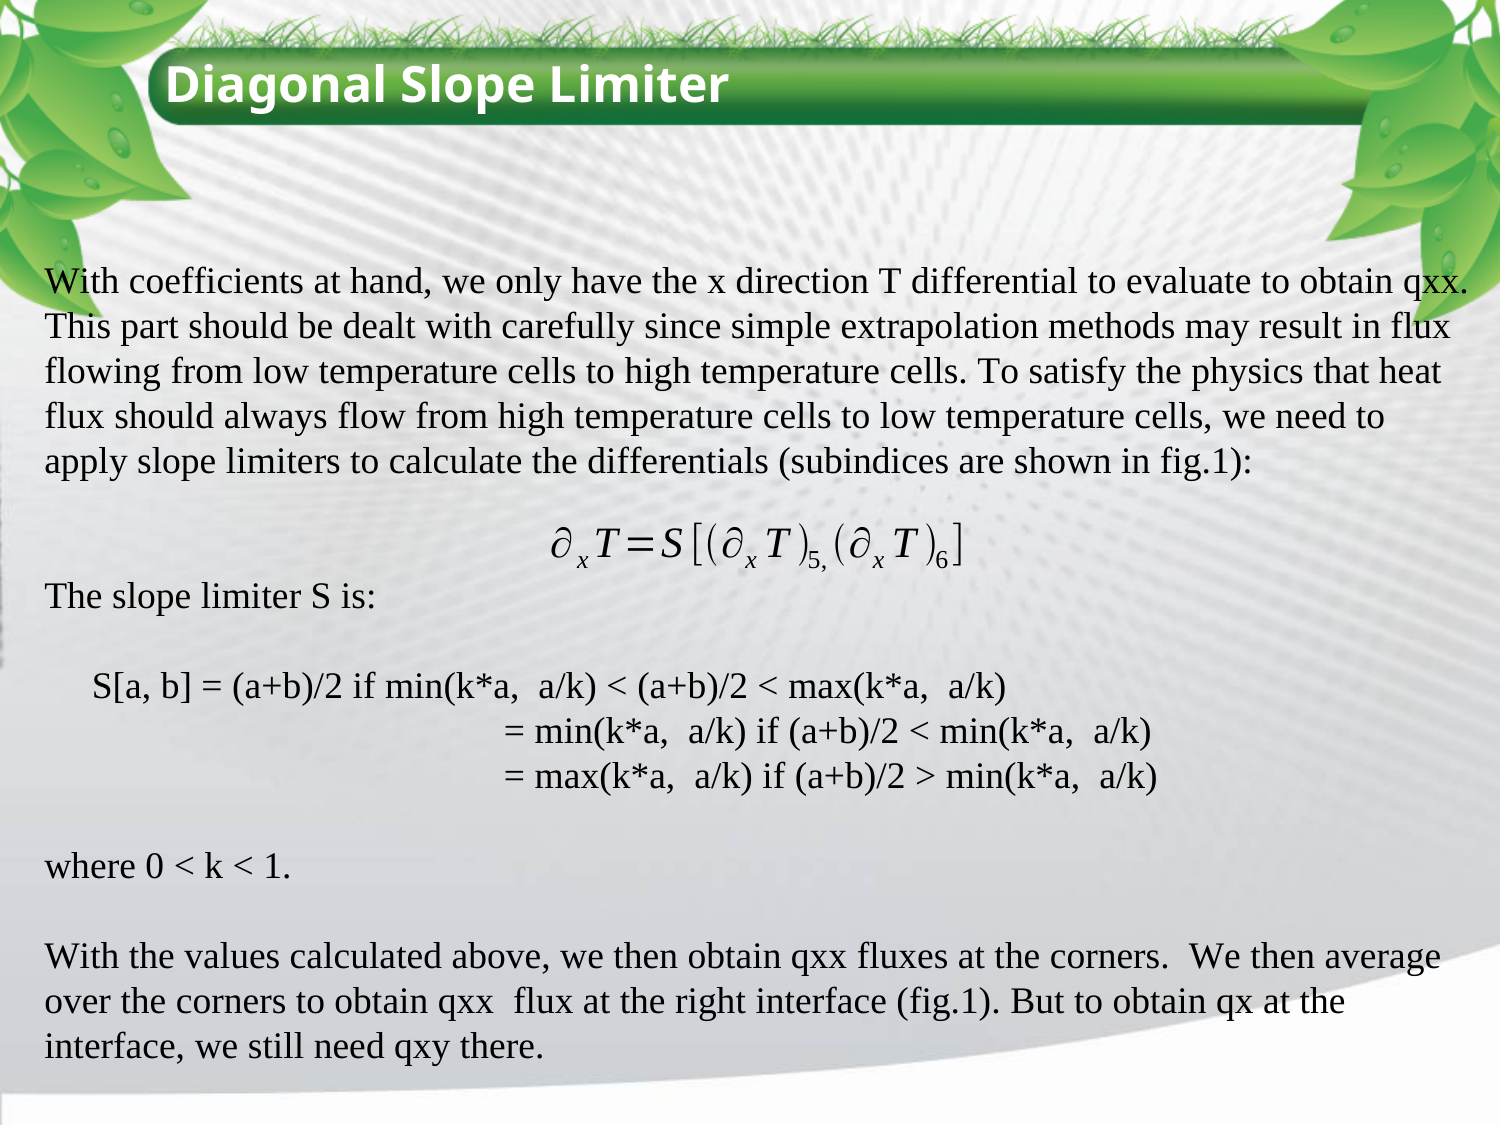

Diagonal Slope Limiter
With coefficients at hand, we only have the x direction T differential to evaluate to obtain qxx.
This part should be dealt with carefully since simple extrapolation methods may result in flux
flowing from low temperature cells to high temperature cells. To satisfy the physics that heat
flux should always flow from high temperature cells to low temperature cells, we need to
apply slope limiters to calculate the differentials (subindices are shown in fig.1):
The slope limiter S is:
 S[a, b] = (a+b)/2 if min(k*a, a/k) < (a+b)/2 < max(k*a, a/k)
			 = min(k*a, a/k) if (a+b)/2 < min(k*a, a/k)
			 = max(k*a, a/k) if (a+b)/2 > min(k*a, a/k)
where 0 < k < 1.
With the values calculated above, we then obtain qxx fluxes at the corners. We then average
over the corners to obtain qxx flux at the right interface (fig.1). But to obtain qx at the
interface, we still need qxy there.